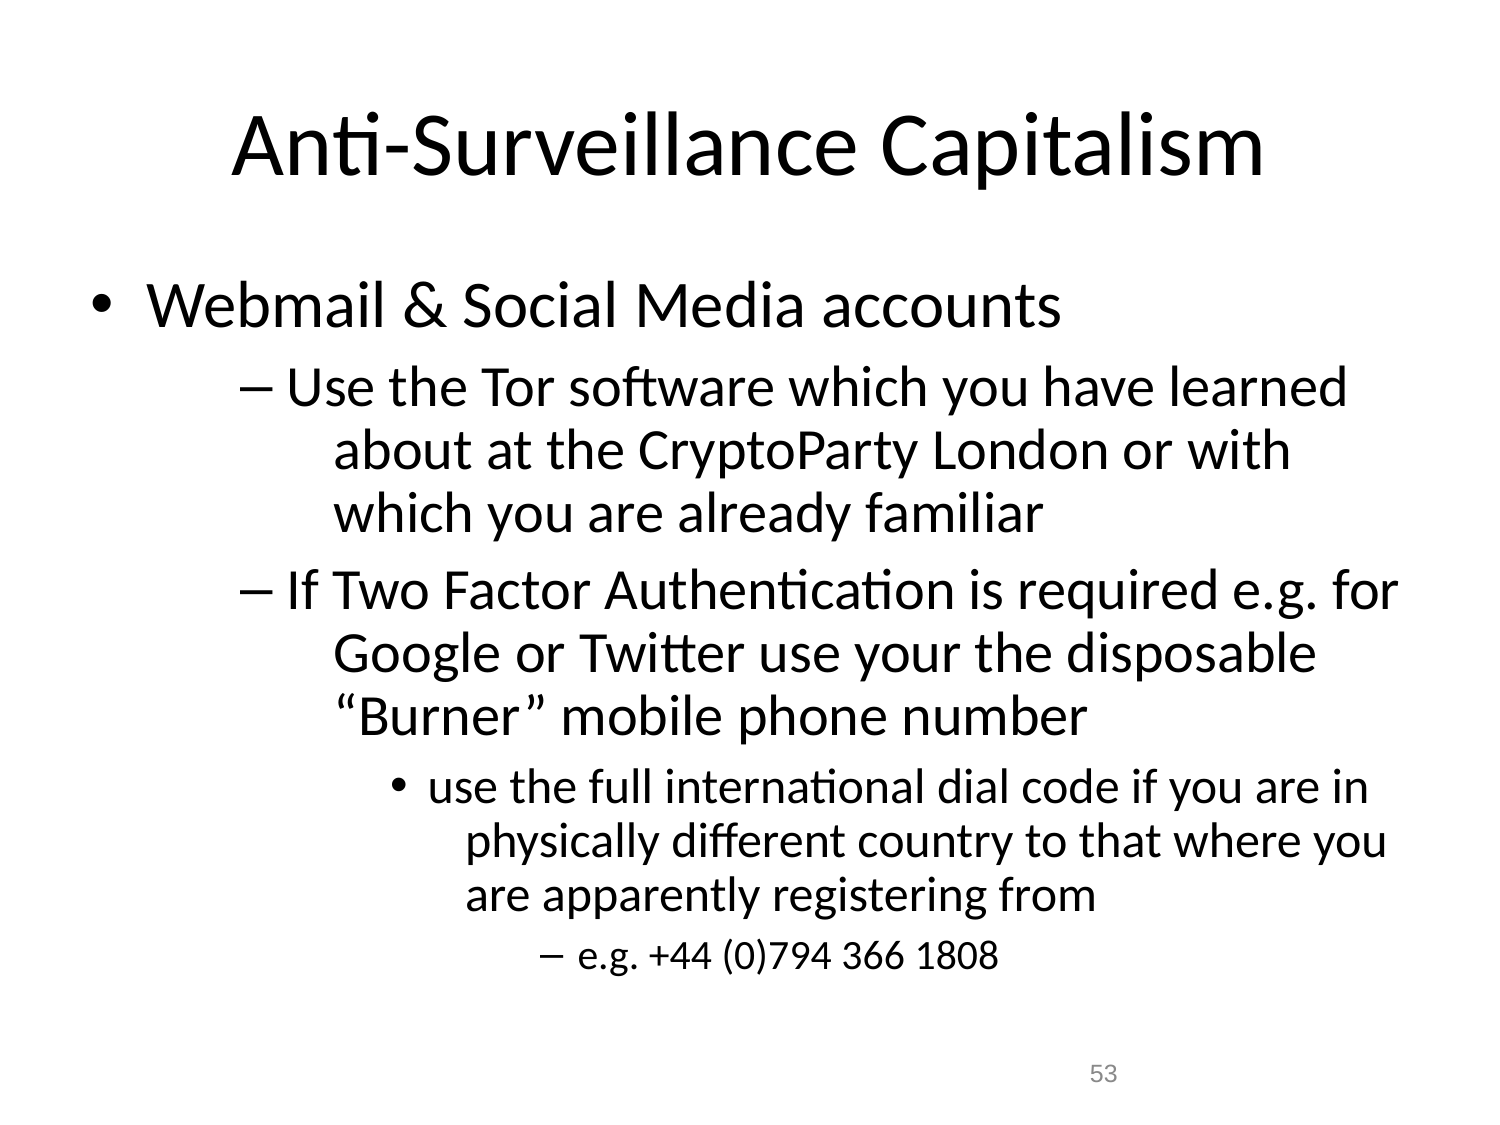

# Anti-Surveillance Capitalism
Webmail & Social Media accounts
Use the Tor software which you have learned about at the CryptoParty London or with which you are already familiar
If Two Factor Authentication is required e.g. for Google or Twitter use your the disposable “Burner” mobile phone number
use the full international dial code if you are in physically different country to that where you are apparently registering from
e.g. +44 (0)794 366 1808